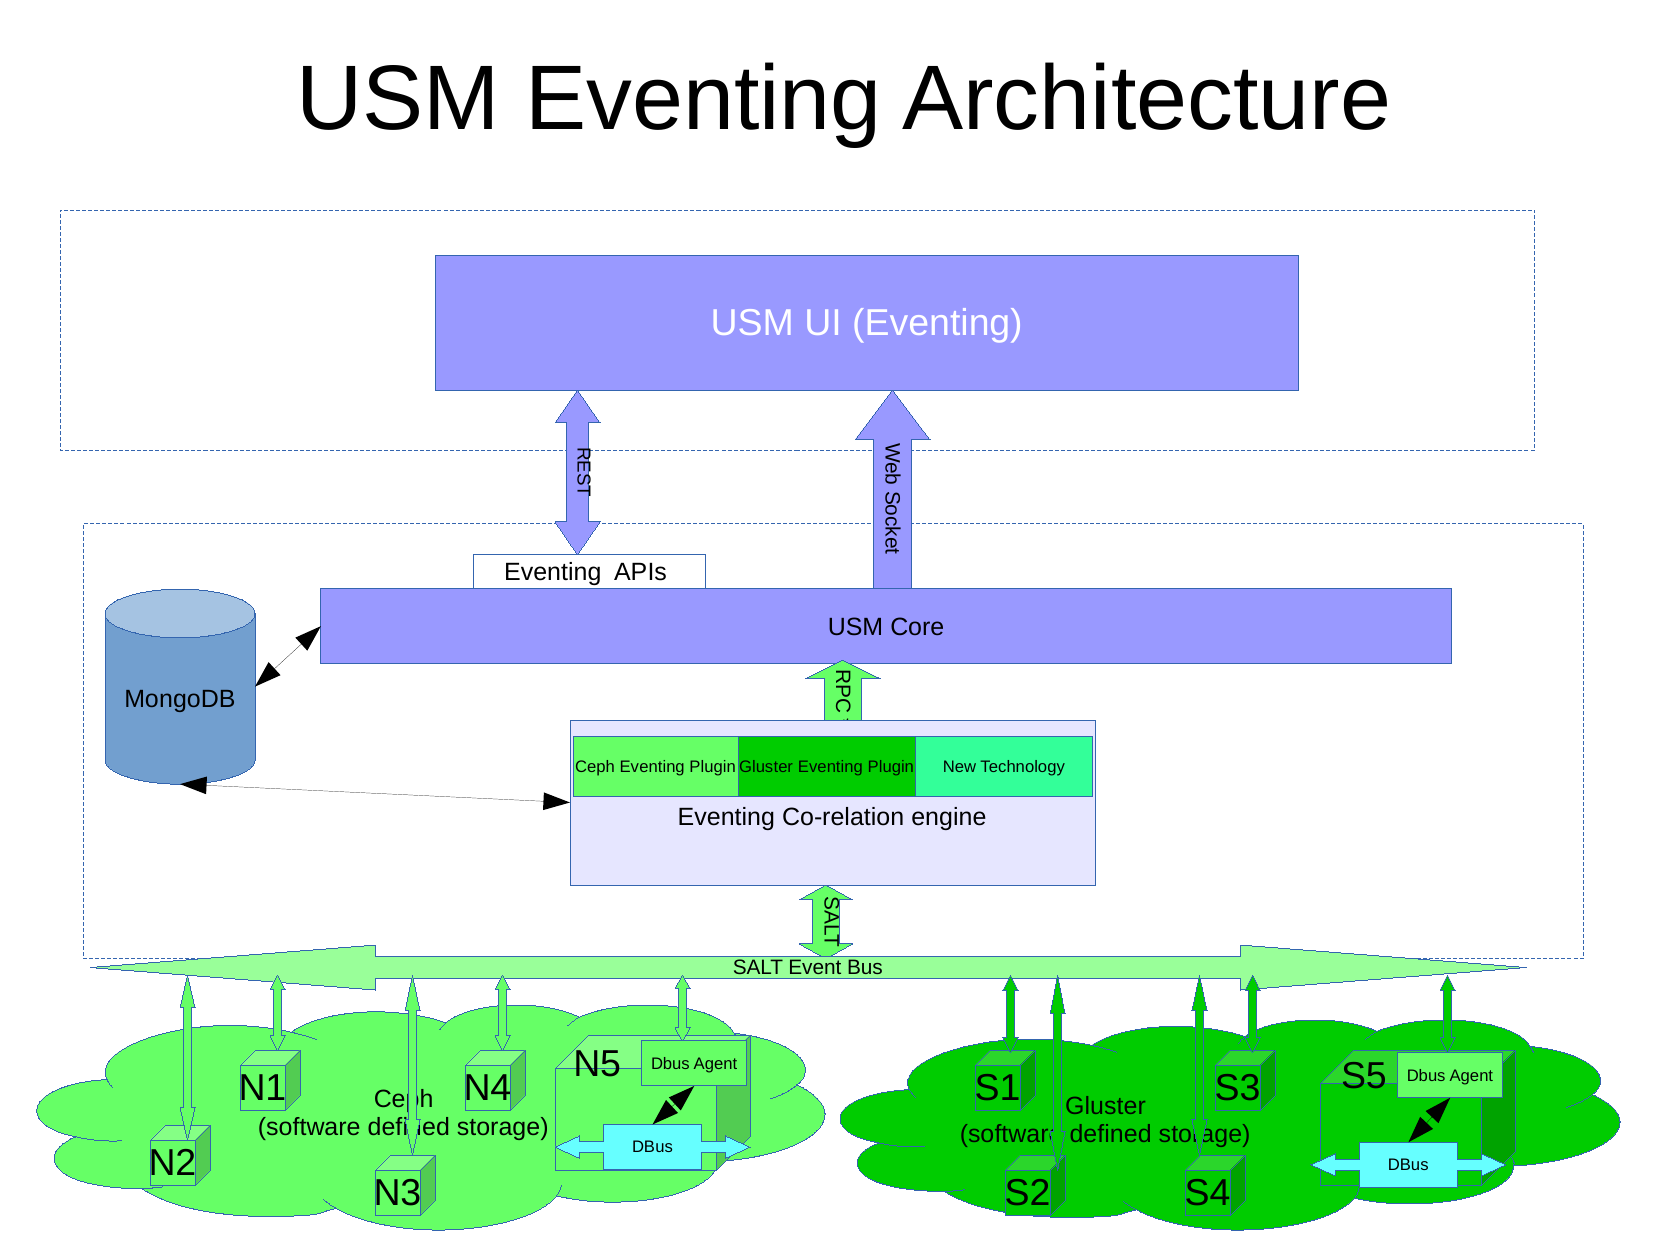

# USM Eventing Architecture
USM UI (Eventing)
REST
Web Socket
Eventing APIs
USM Core
MongoDB
RPC **
Eventing Co-relation engine
Ceph Eventing Plugin
Gluster Eventing Plugin
New Technology
SALT
SALT Event Bus
Ceph
(software defined storage)
N5
Dbus Agent
S5
N1
N4
S1
S3
Dbus Agent
Gluster
(software defined storage)
DBus
N2
DBus
N3
S2
S4